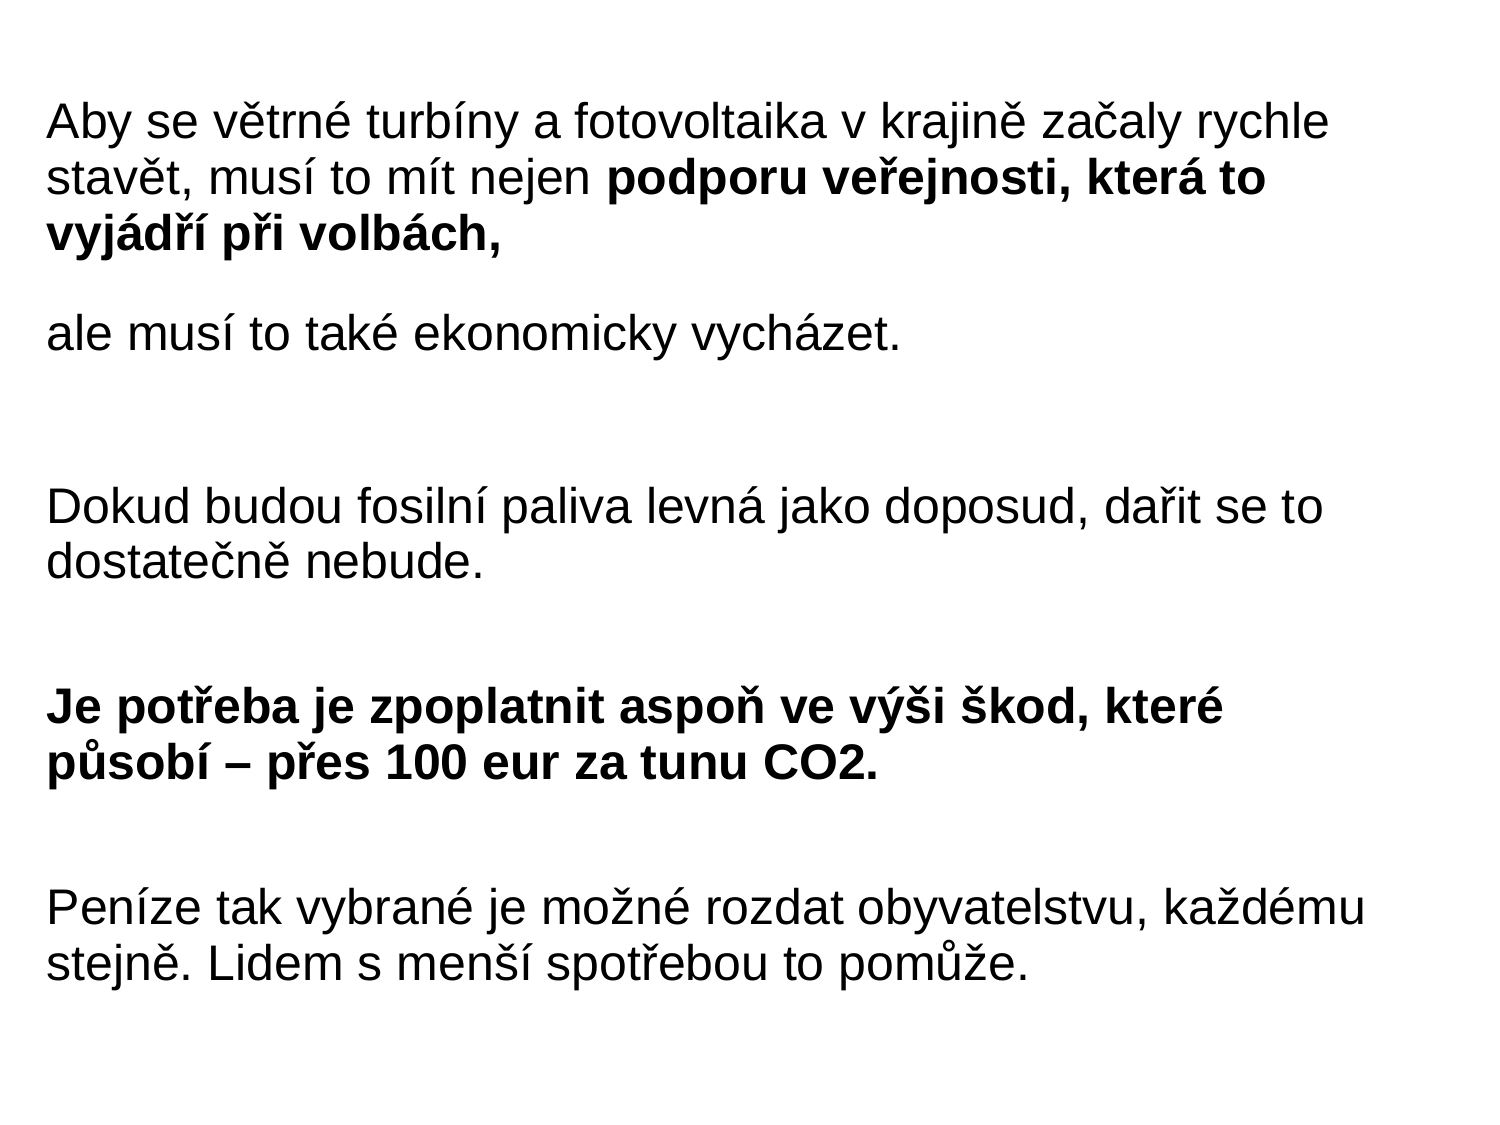

Aby se větrné turbíny a fotovoltaika v krajině začaly rychle stavět, musí to mít nejen podporu veřejnosti, která to vyjádří při volbách,
ale musí to také ekonomicky vycházet.
Dokud budou fosilní paliva levná jako doposud, dařit se to dostatečně nebude.
Je potřeba je zpoplatnit aspoň ve výši škod, které působí – přes 100 eur za tunu CO2.
Peníze tak vybrané je možné rozdat obyvatelstvu, každému stejně. Lidem s menší spotřebou to pomůže.
#